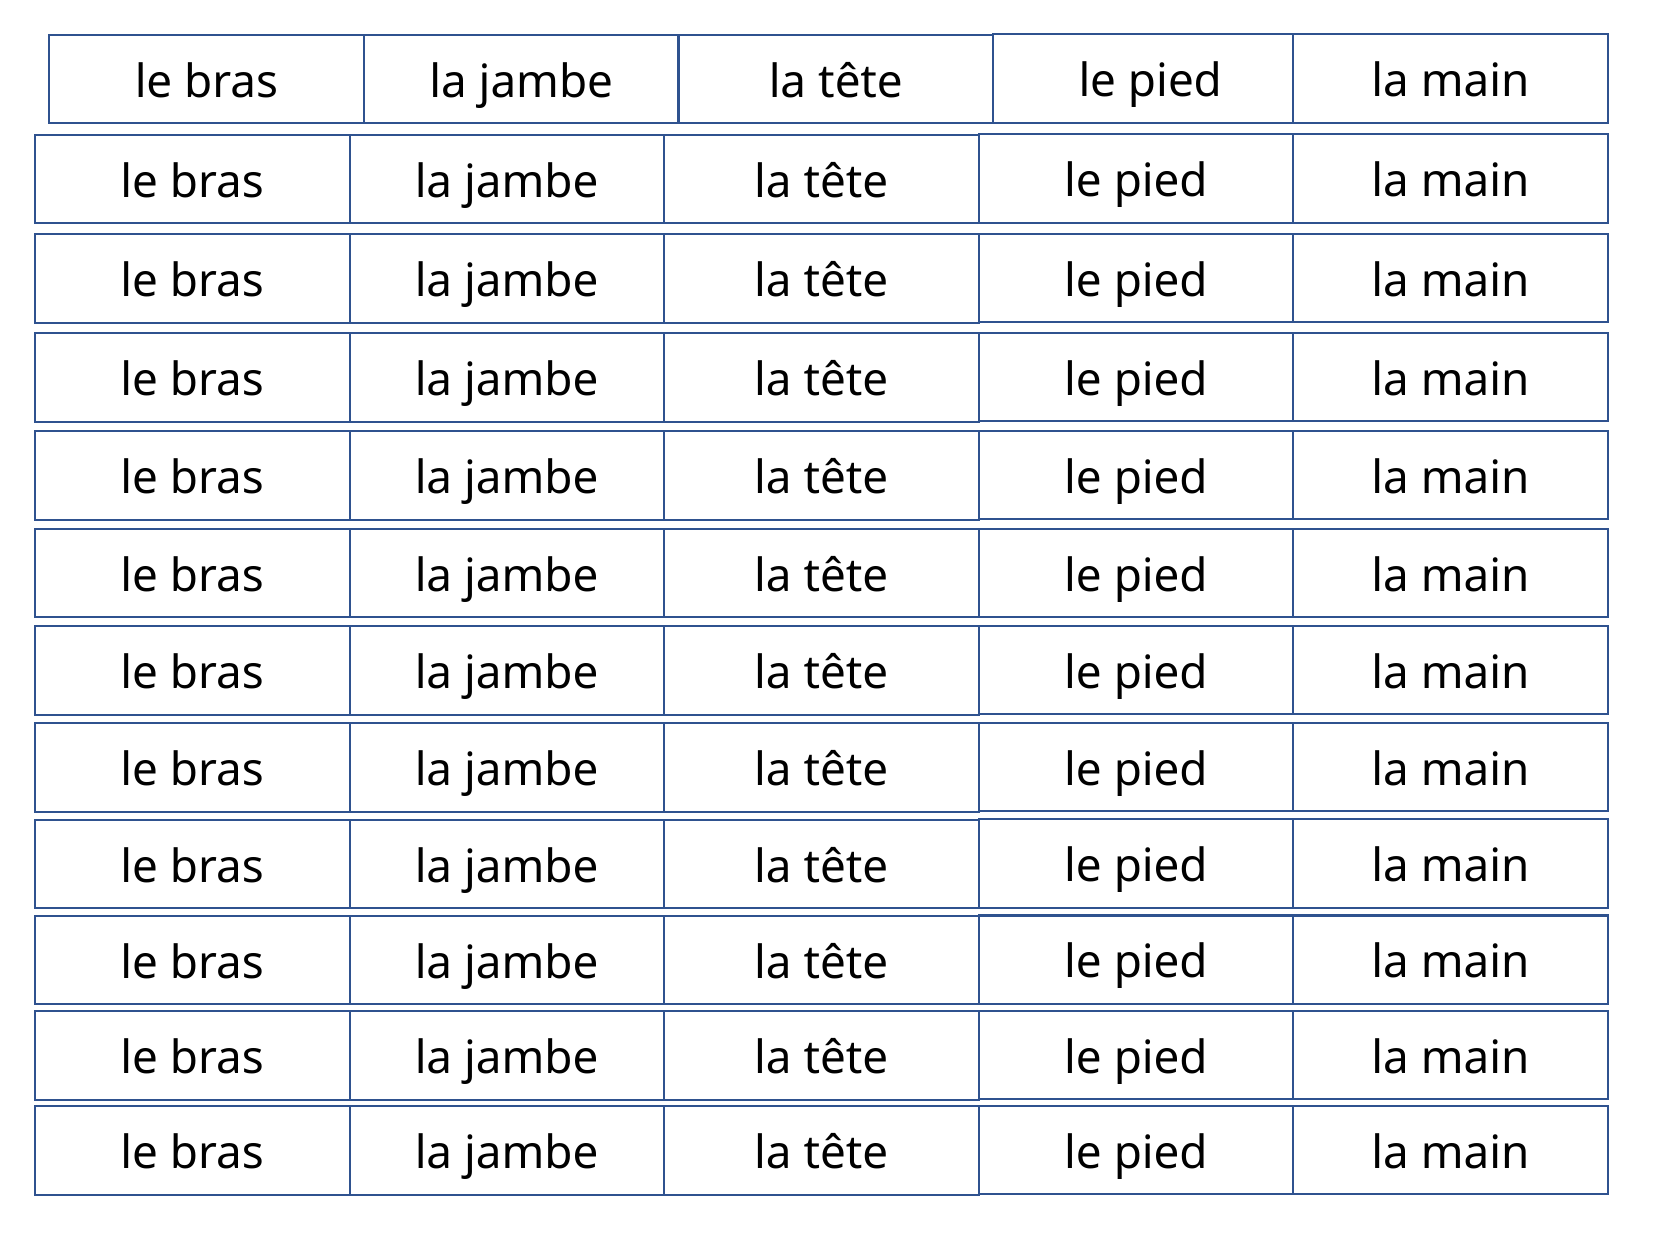

le pied
la main
le bras
la jambe
la tête
le pied
la main
le bras
la jambe
la tête
le pied
la main
le bras
la jambe
la tête
le pied
la main
le bras
la jambe
la tête
le pied
la main
le bras
la jambe
la tête
le pied
la main
le bras
la jambe
la tête
le pied
la main
le bras
la jambe
la tête
le pied
la main
le bras
la jambe
la tête
le pied
la main
le bras
la jambe
la tête
le pied
la main
le bras
la jambe
la tête
le pied
la main
le bras
la jambe
la tête
le pied
la main
le bras
la jambe
la tête